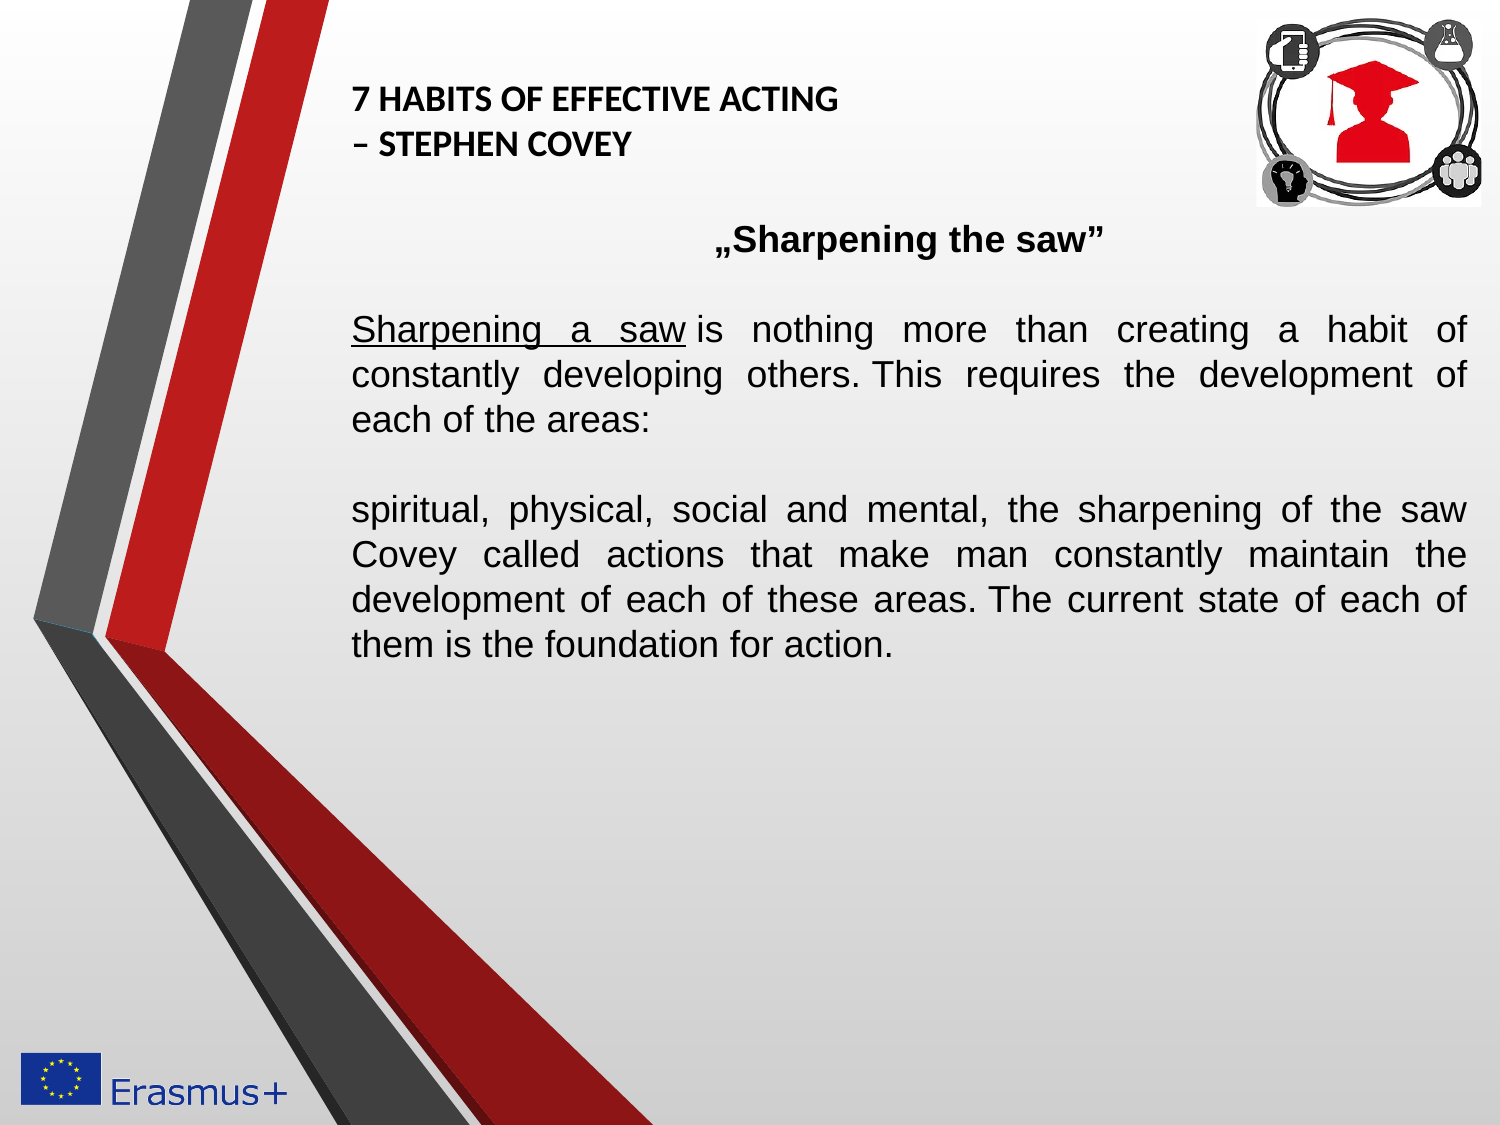

7 HABITS OF EFFECTIVE ACTING
– STEPHEN COVEY
„Sharpening the saw”
Sharpening a saw is nothing more than creating a habit of constantly developing others. This requires the development of each of the areas:
spiritual, physical, social and mental, the sharpening of the saw Covey called actions that make man constantly maintain the development of each of these areas. The current state of each of them is the foundation for action.